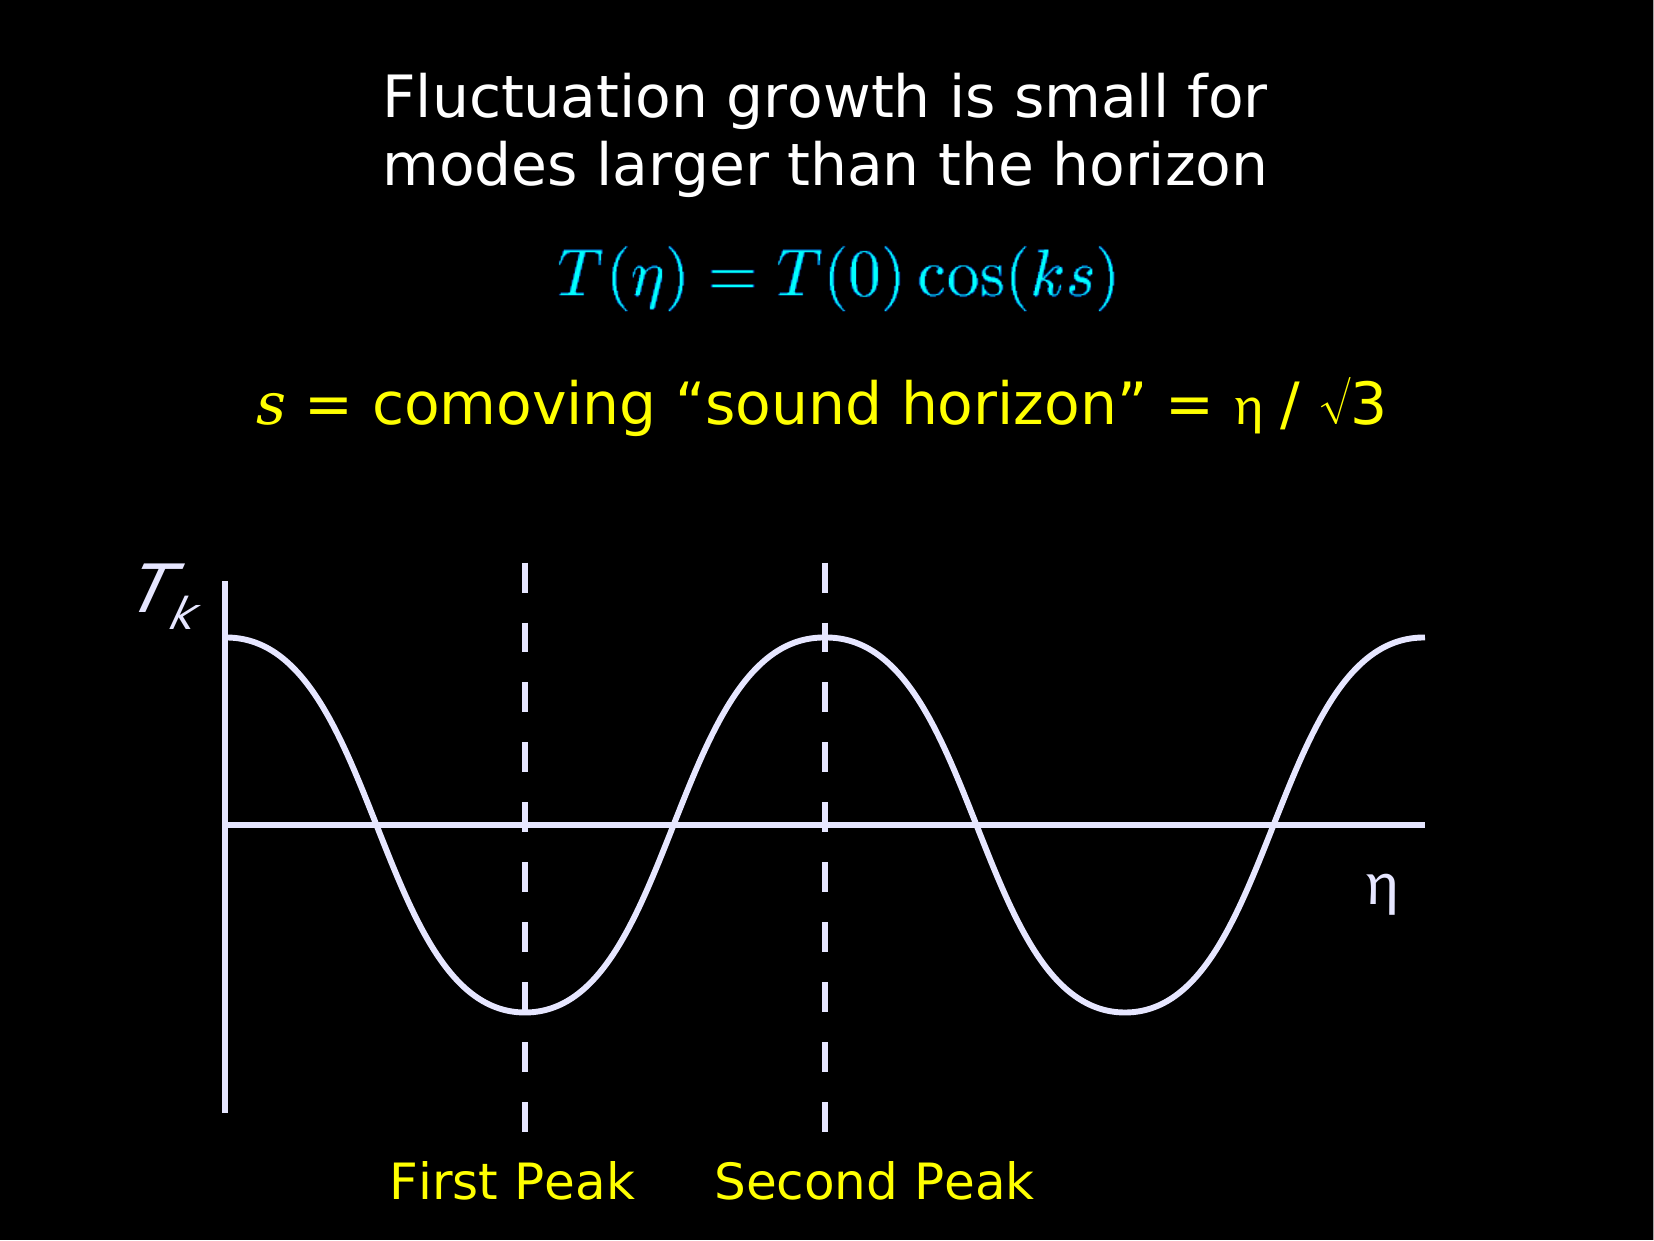

Fluctuation growth is small for modes larger than the horizon
s = comoving “sound horizon” =  / √3
Tk

First Peak
Second Peak